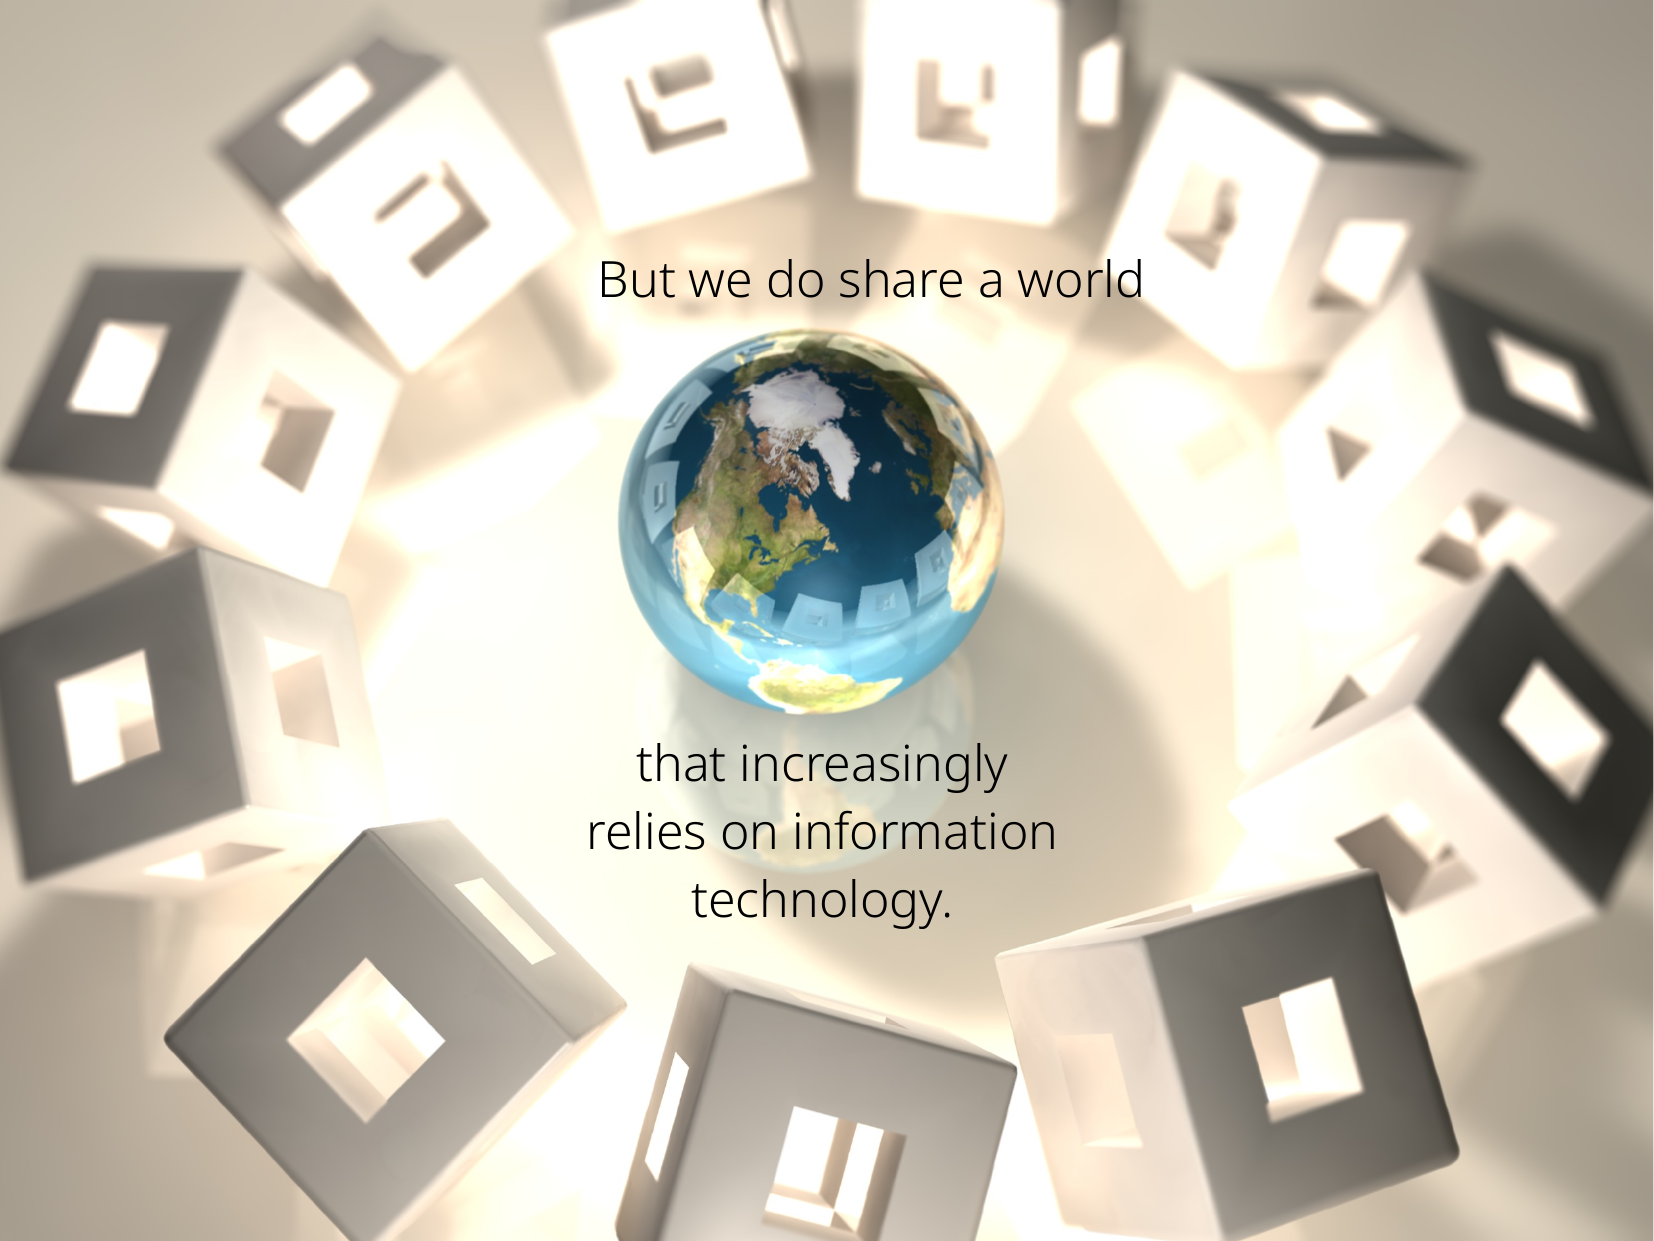

But we do share a world
that increasingly relies on information technology.